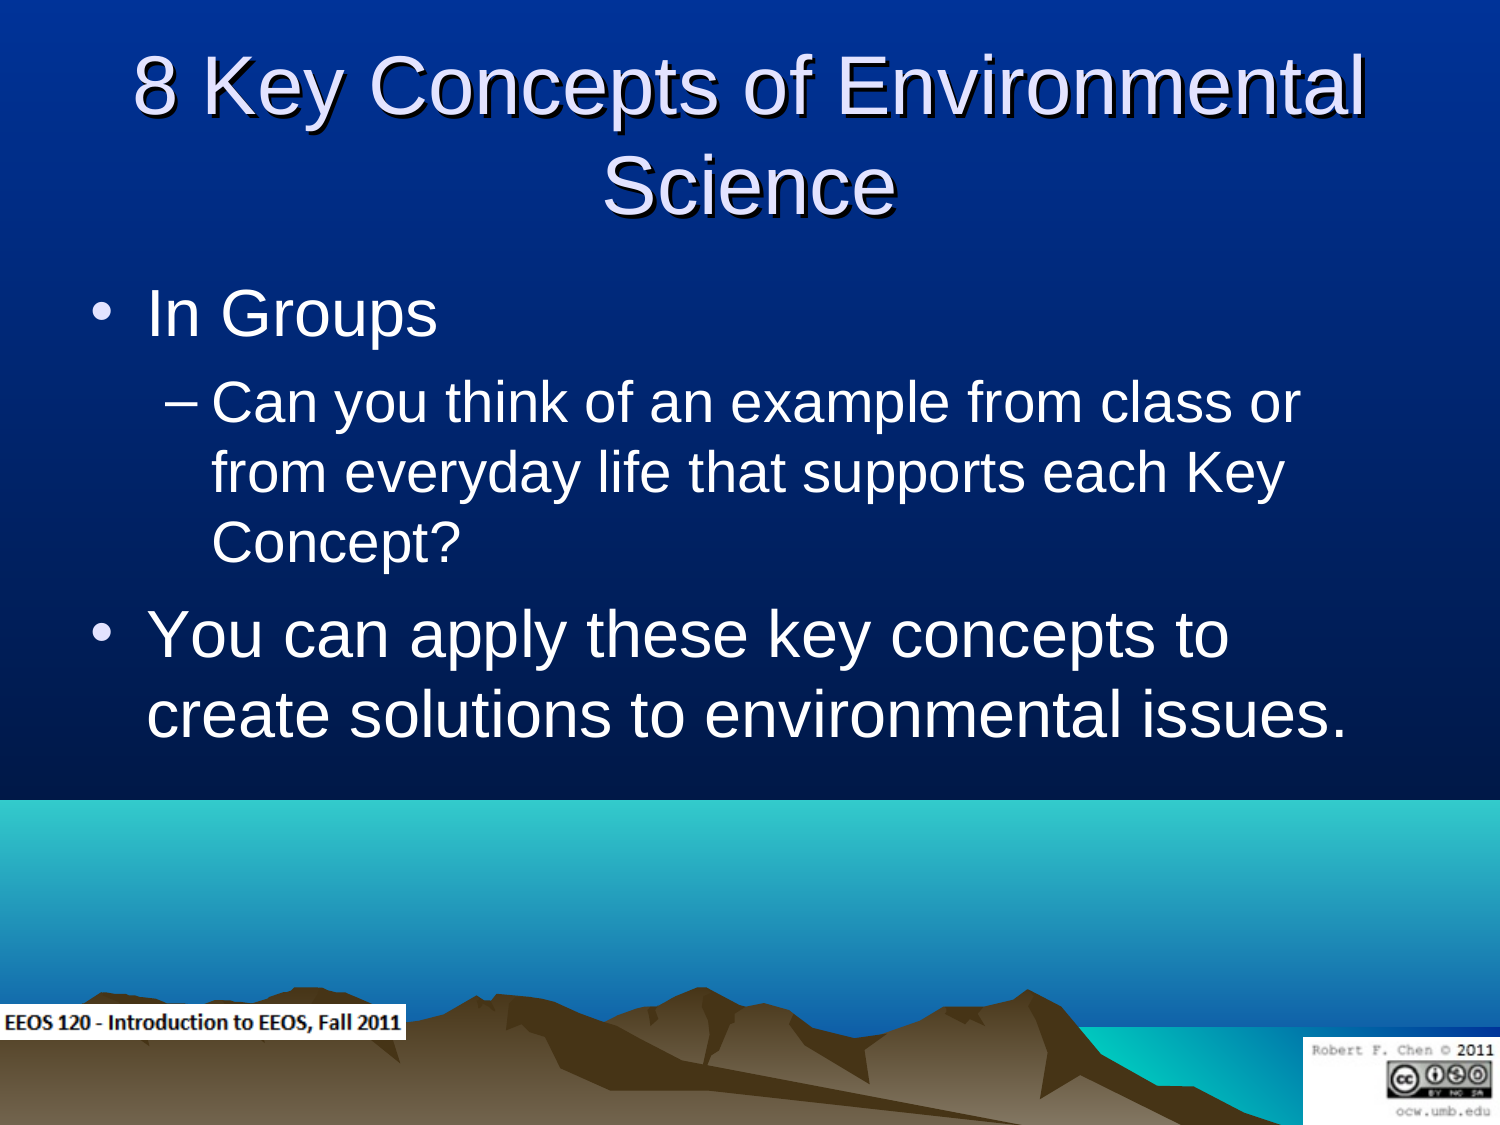

# 8 Key Concepts of Environmental Science
In Groups
Can you think of an example from class or from everyday life that supports each Key Concept?
You can apply these key concepts to create solutions to environmental issues.